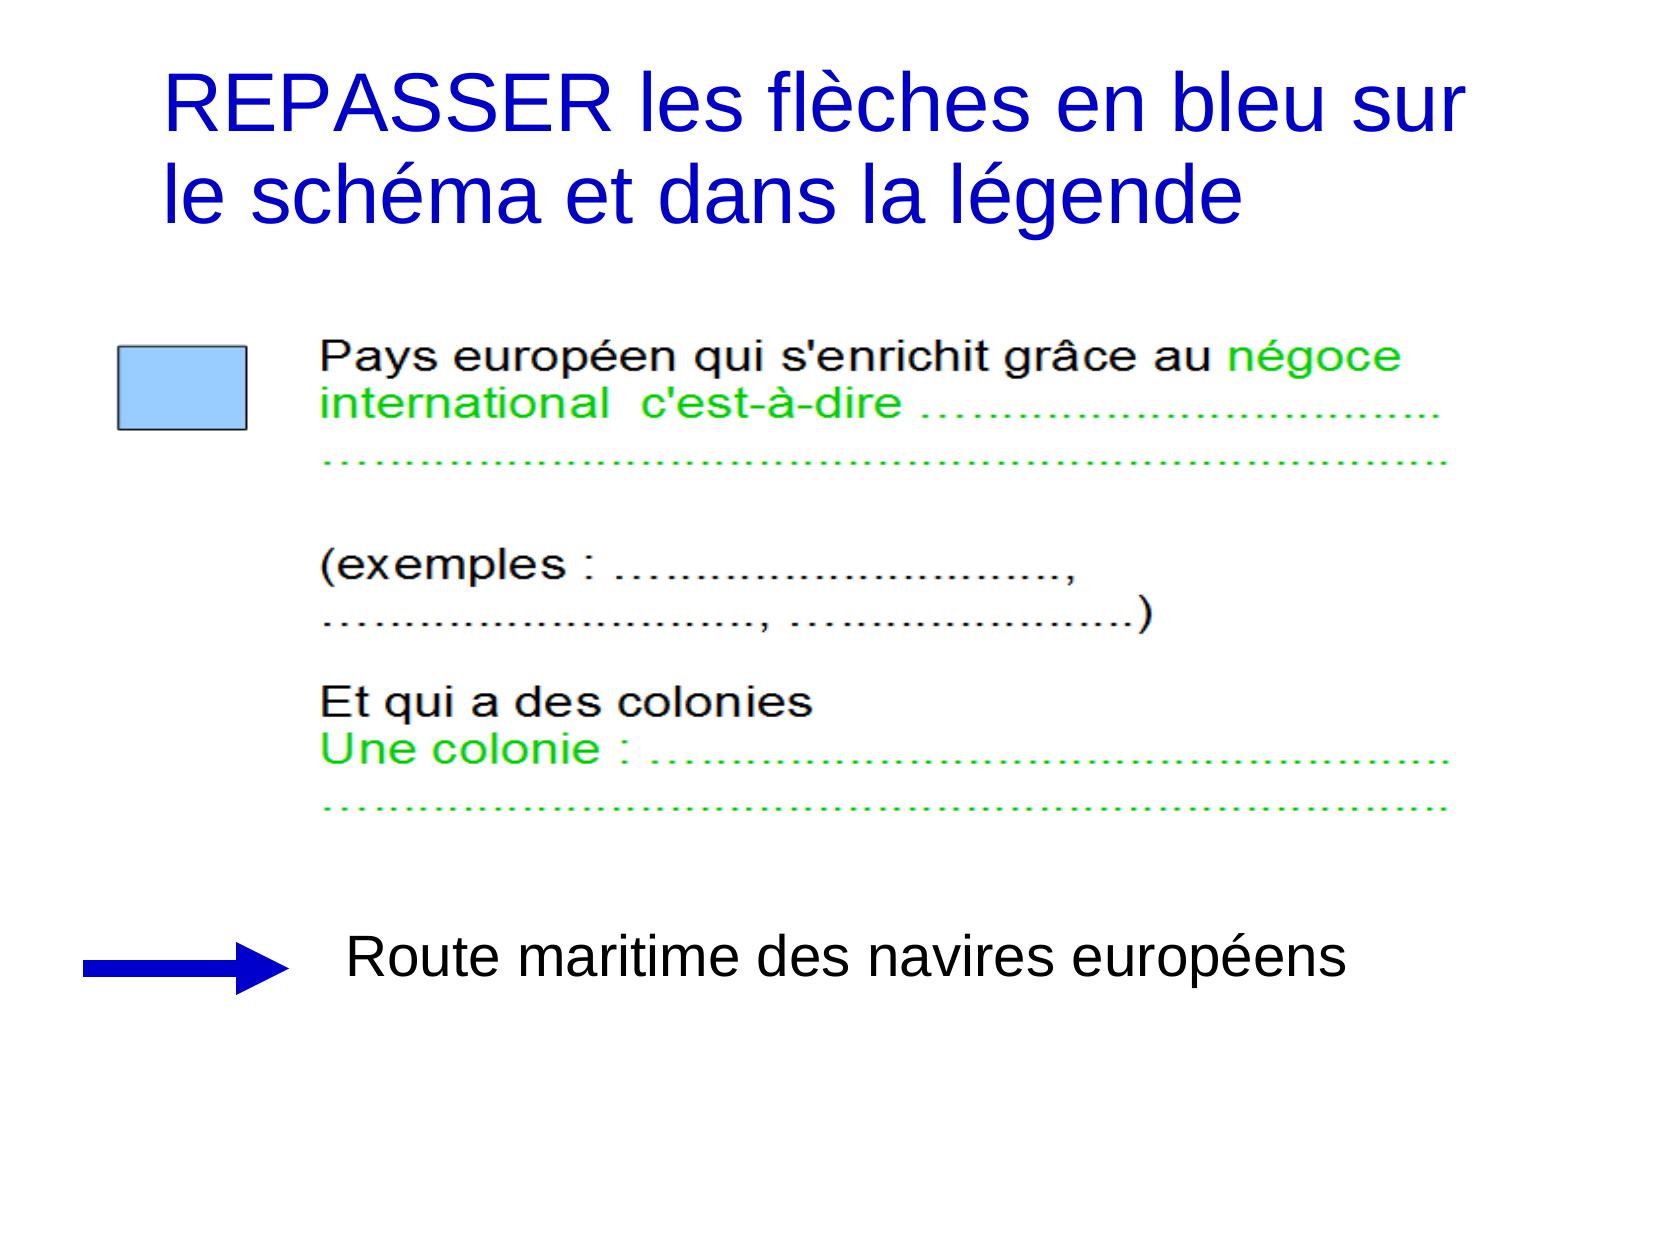

REPASSER les flèches en bleu sur le schéma et dans la légende
Route maritime des navires européens